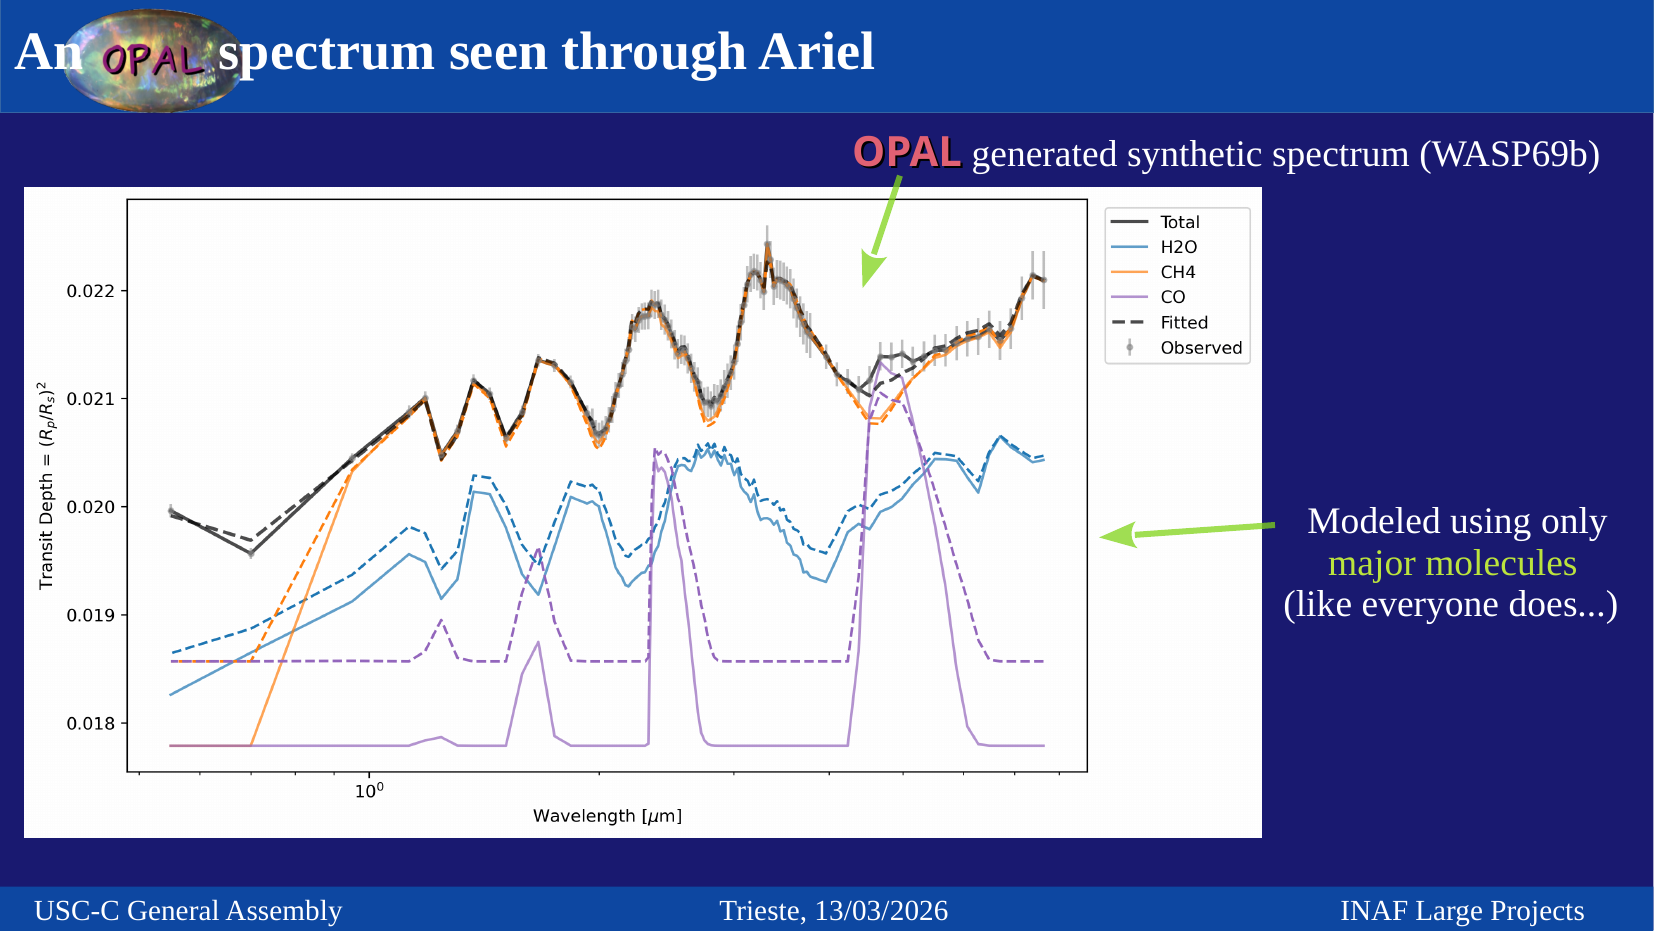

An spectrum seen through Ariel
OPAL generated synthetic spectrum (WASP69b)
Modeled using only major molecules
(like everyone does...)
USC-C General Assembly Trieste, 13/03/2026 INAF Large Projects